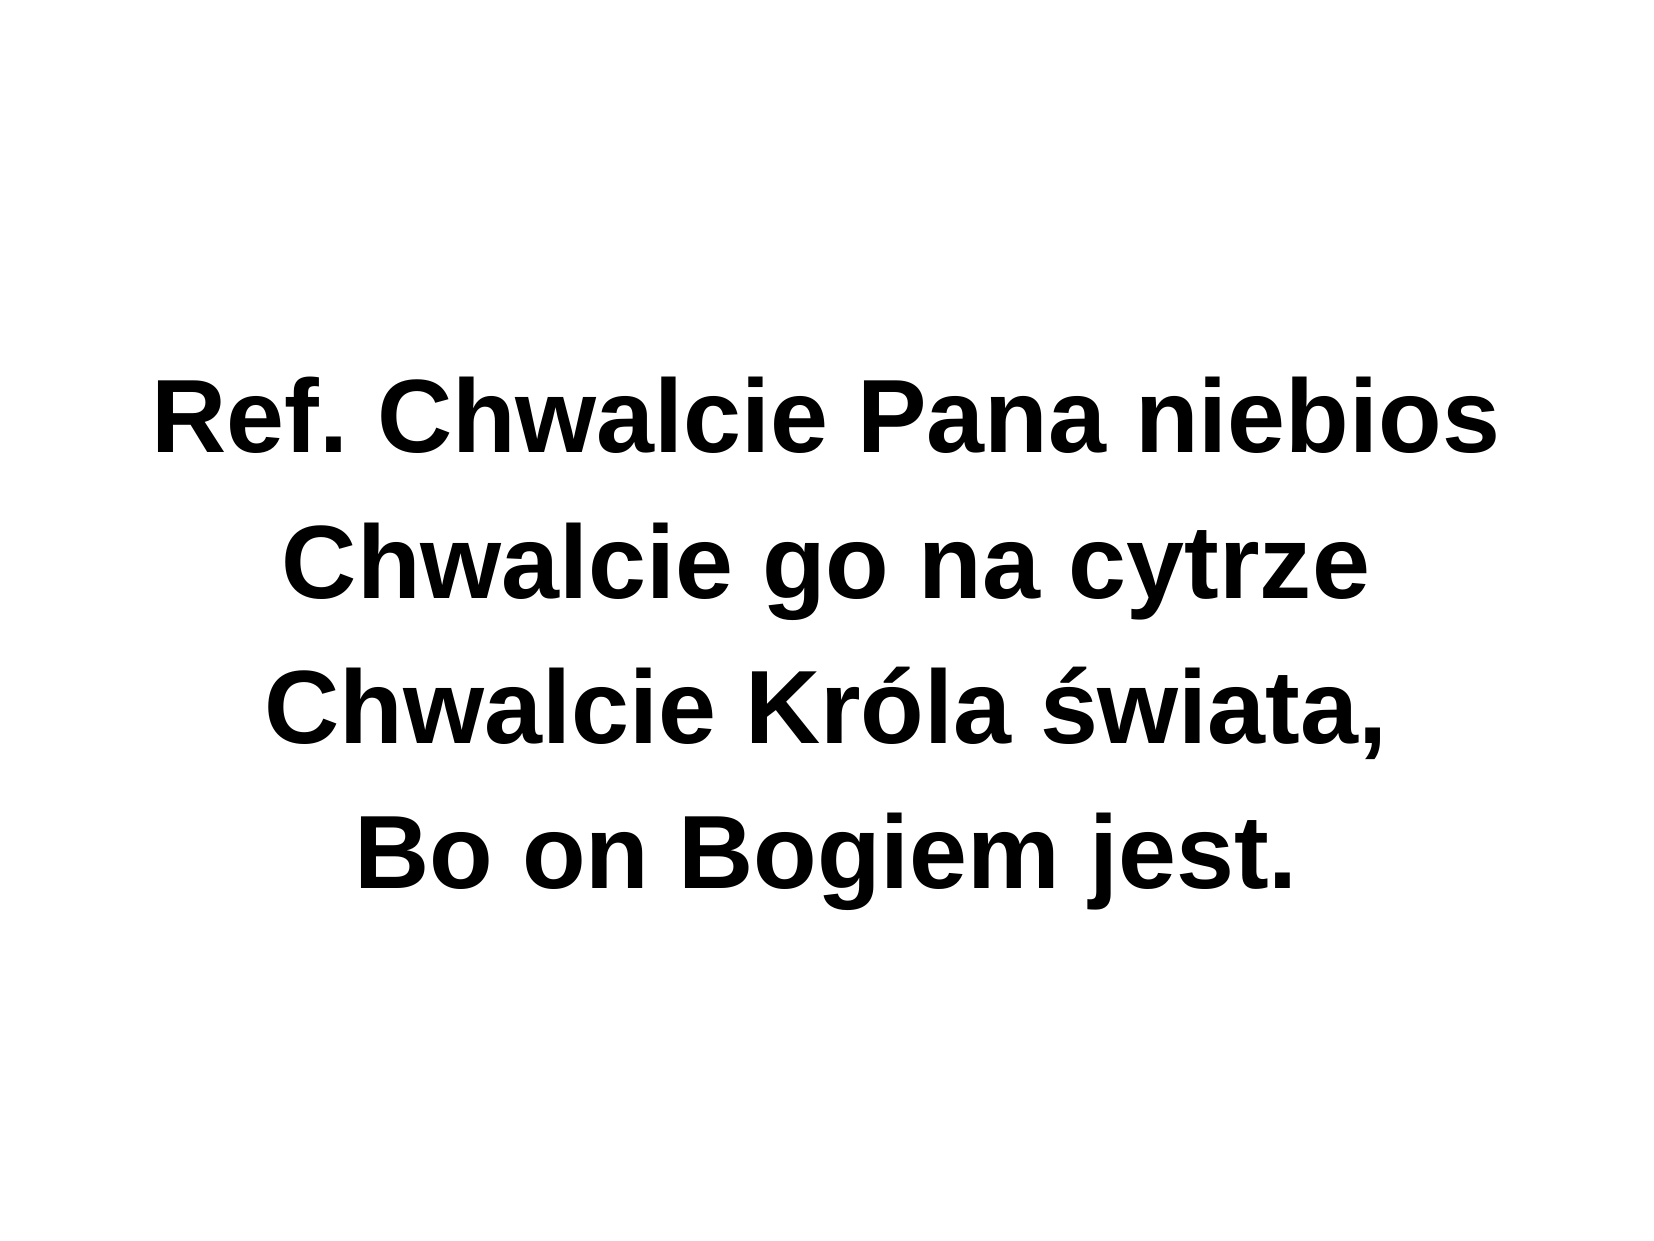

# Ref. Chwalcie Pana niebios
Chwalcie go na cytrze
Chwalcie Króla świata,
Bo on Bogiem jest.